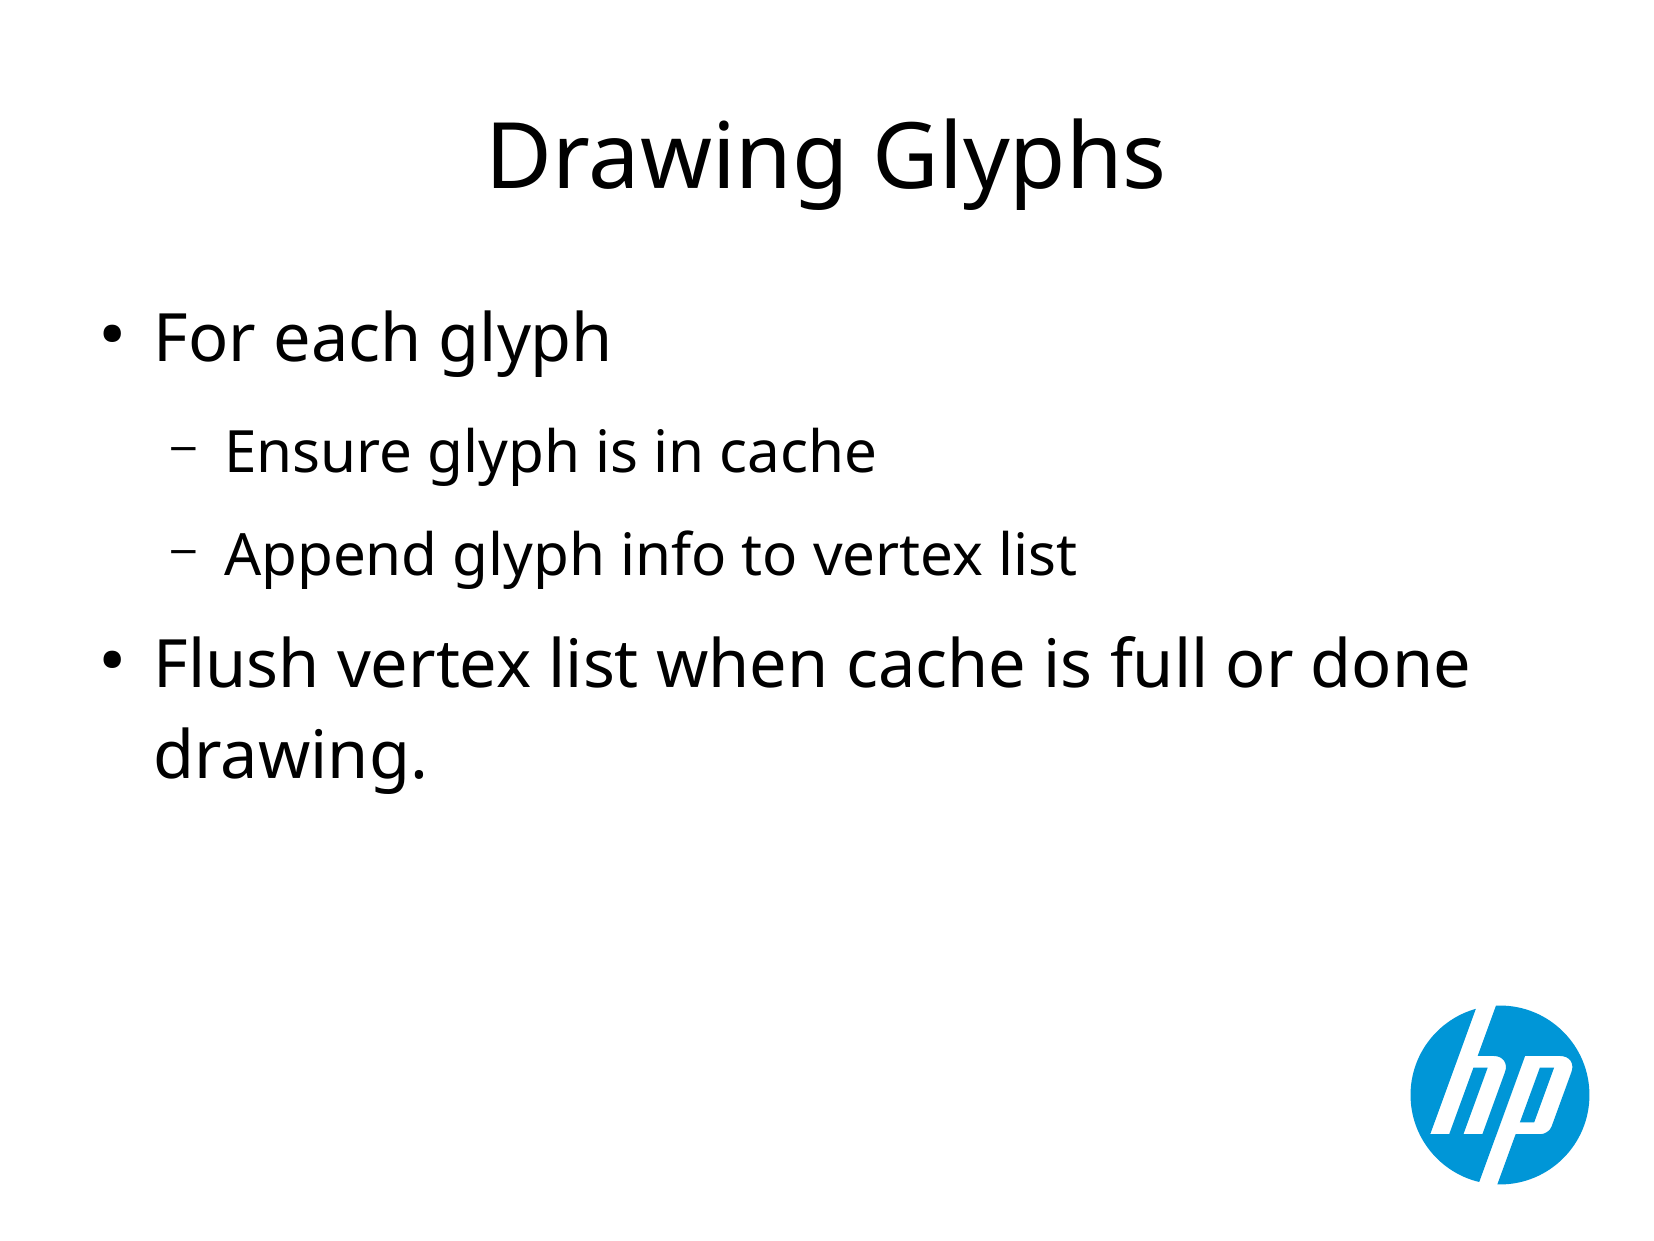

# Drawing Glyphs
For each glyph
Ensure glyph is in cache
Append glyph info to vertex list
Flush vertex list when cache is full or done drawing.